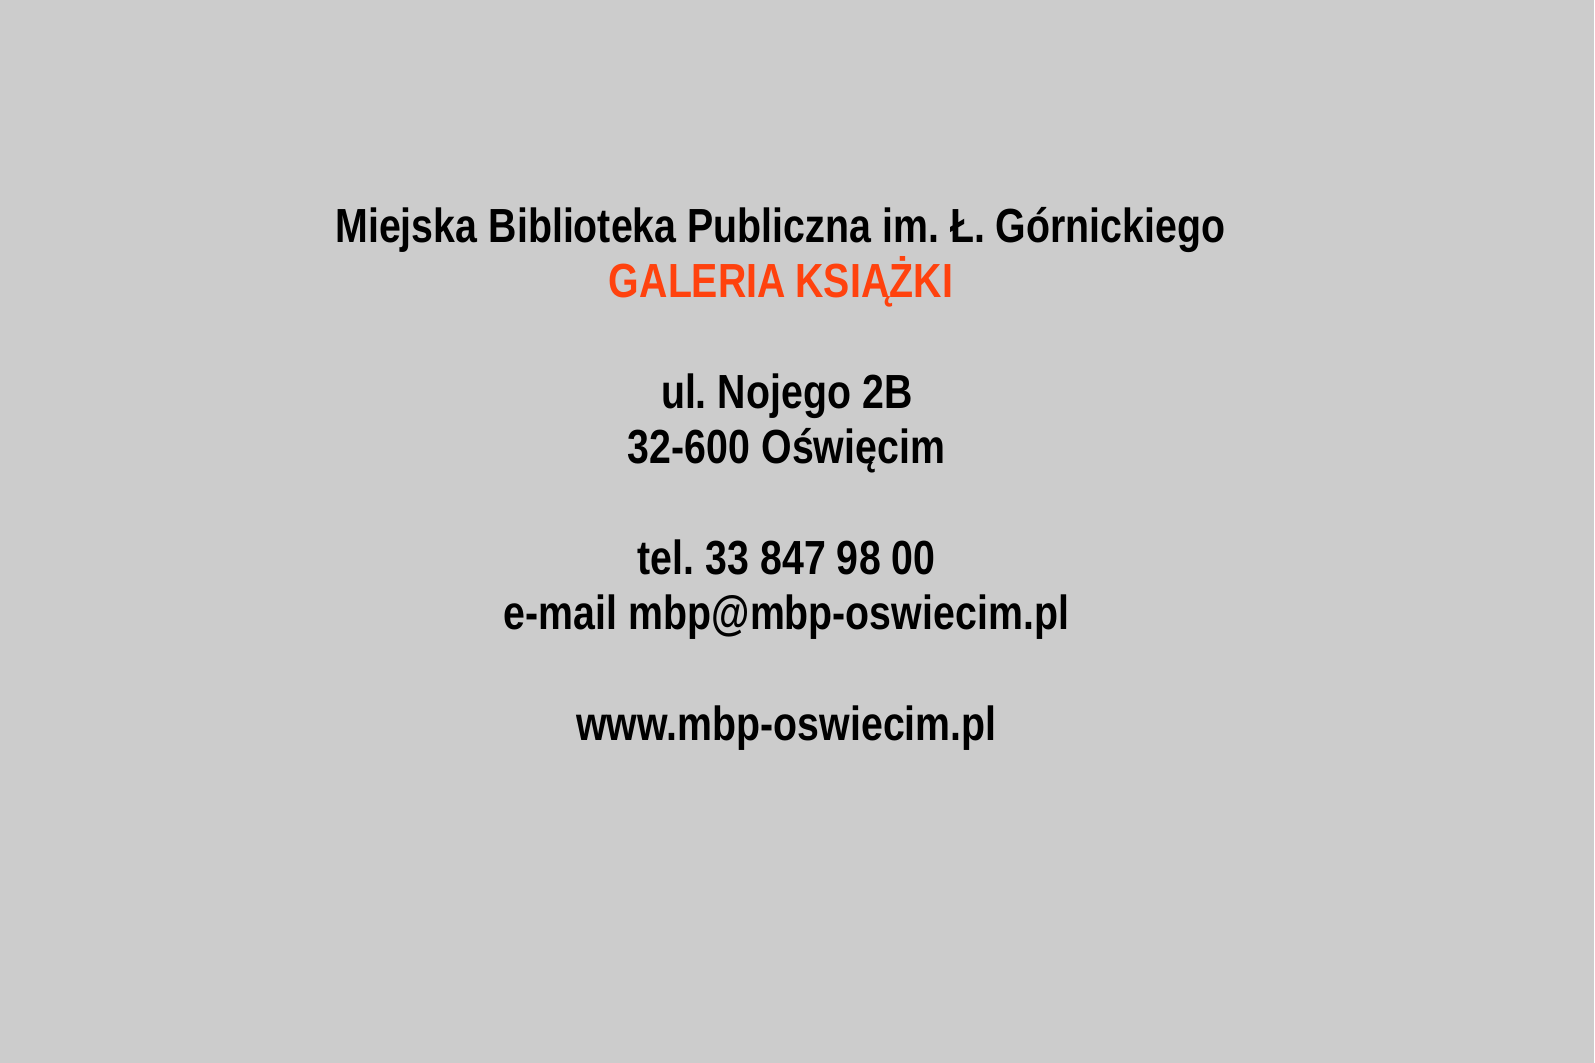

Miejska Biblioteka Publiczna im. Ł. Górnickiego
GALERIA KSIĄŻKI
ul. Nojego 2B
32-600 Oświęcim
tel. 33 847 98 00
e-mail mbp@mbp-oswiecim.pl
www.mbp-oswiecim.pl